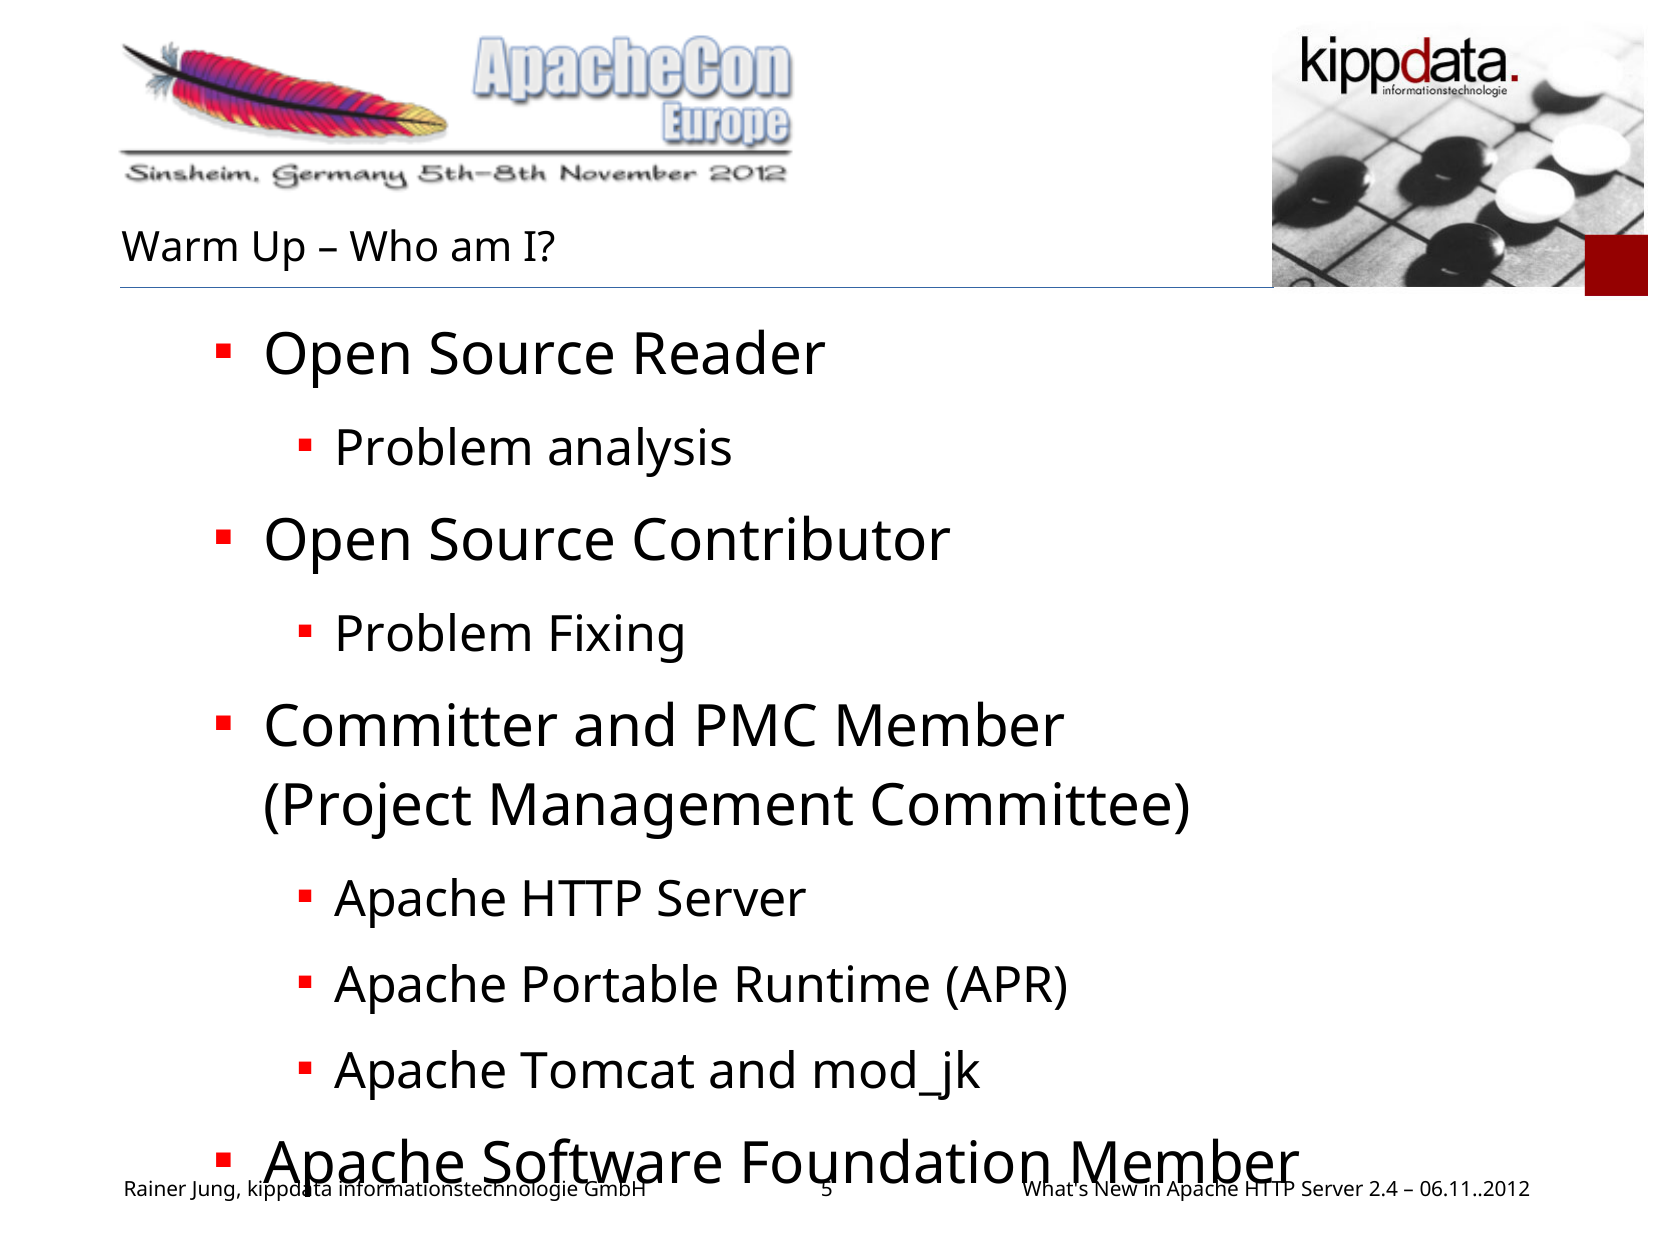

# Warm Up – Who am I?
Open Source Reader
Problem analysis
Open Source Contributor
Problem Fixing
Committer and PMC Member
(Project Management Committee)
Apache HTTP Server
Apache Portable Runtime (APR)
Apache Tomcat and mod_jk
Apache Software Foundation Member